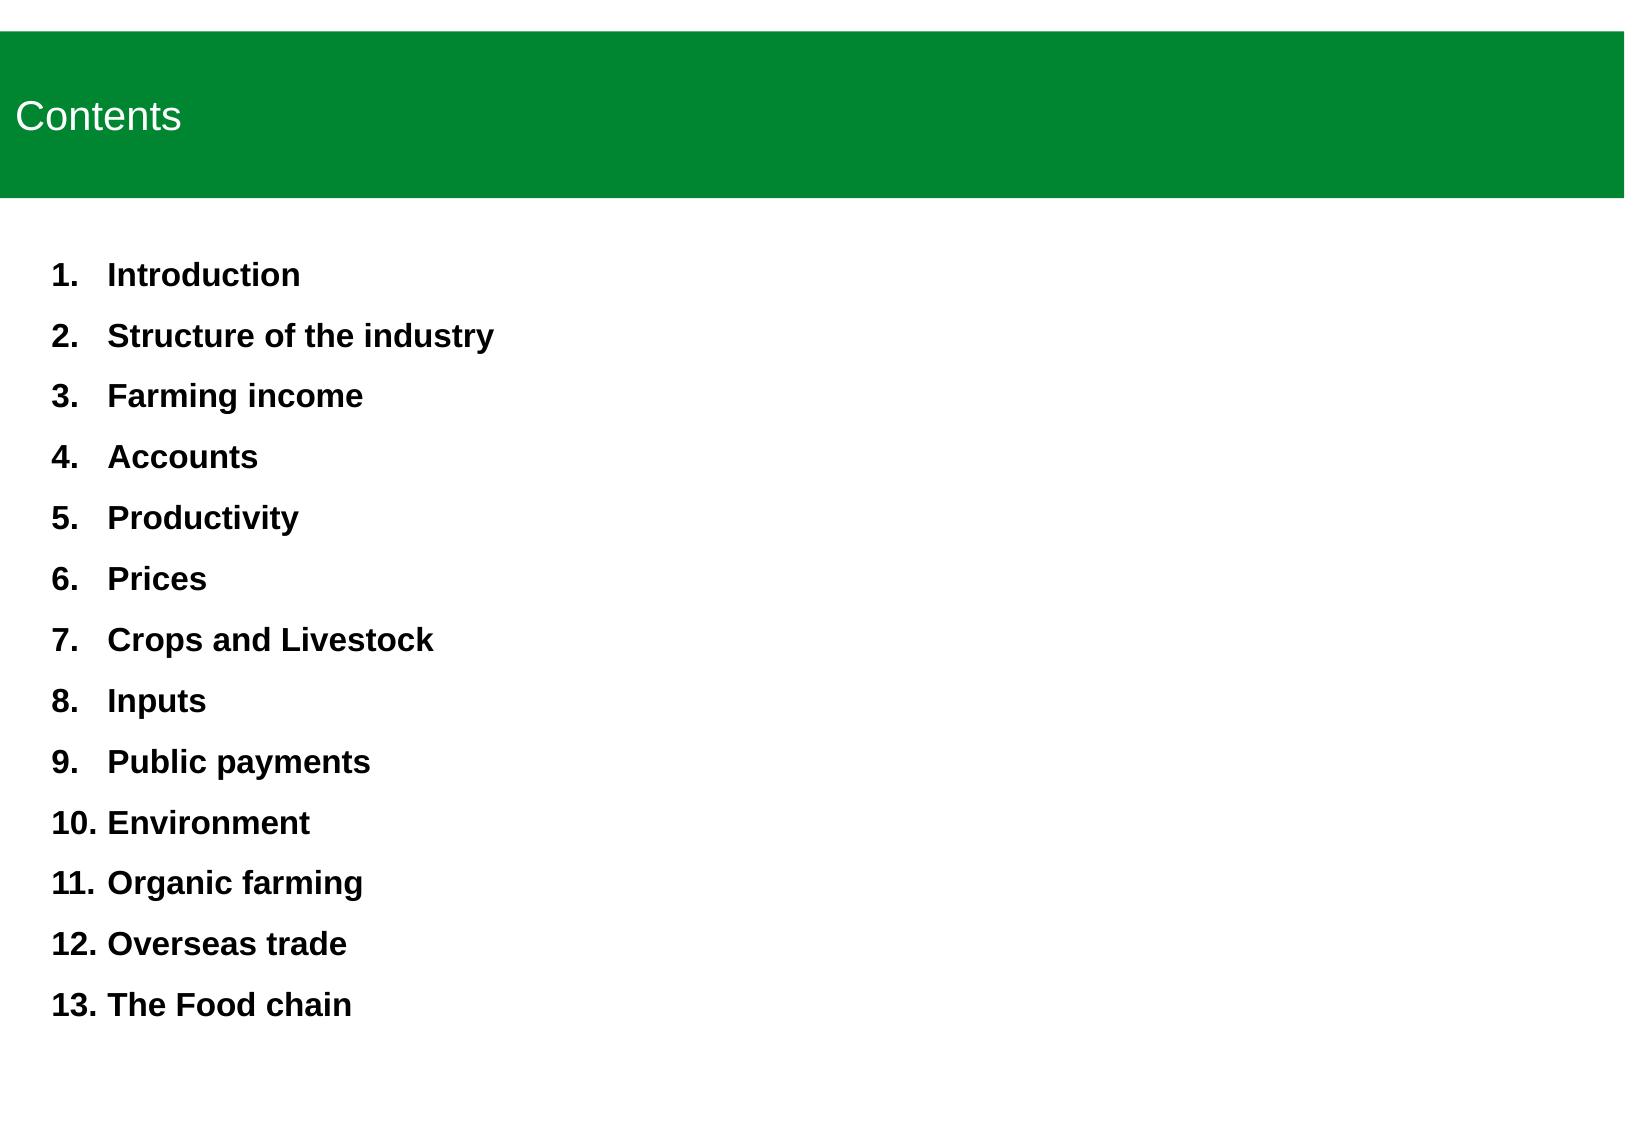

Contents
# Contents
Introduction
Structure of the industry
Farming income
Accounts
Productivity
Prices
Crops and Livestock
Inputs
Public payments
Environment
Organic farming
Overseas trade
The Food chain